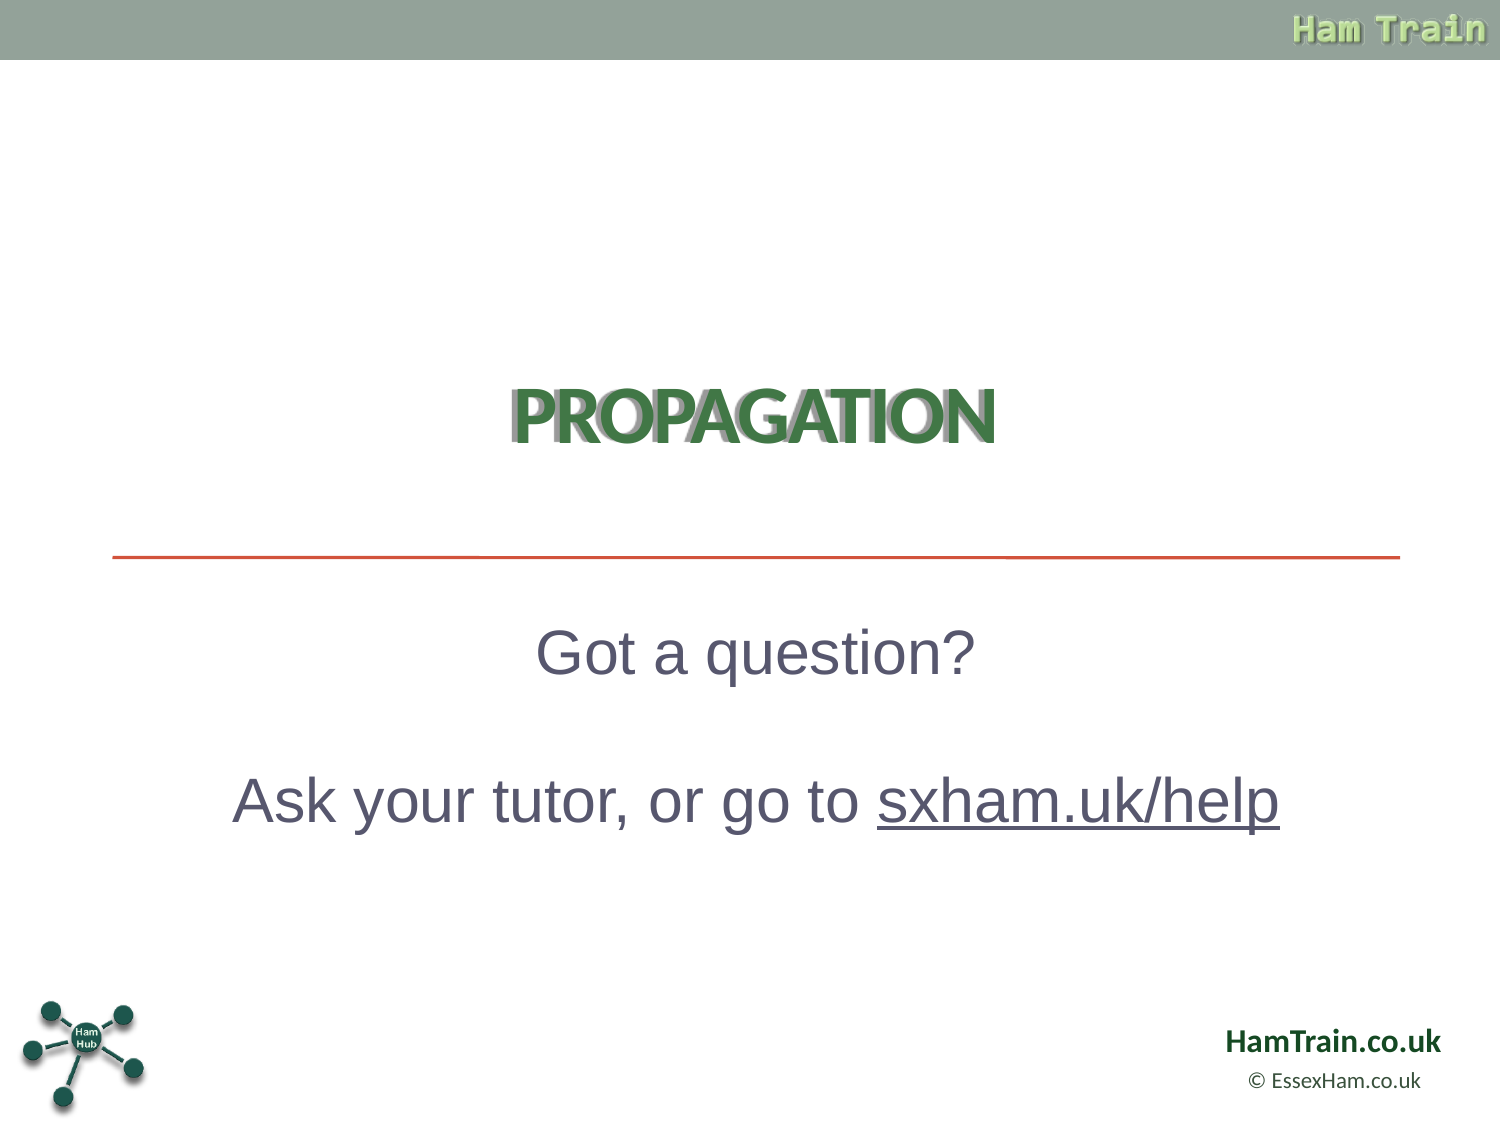

# Propagation
Got a question?
Ask your tutor, or go to sxham.uk/help
HamTrain.co.uk
© EssexHam.co.uk